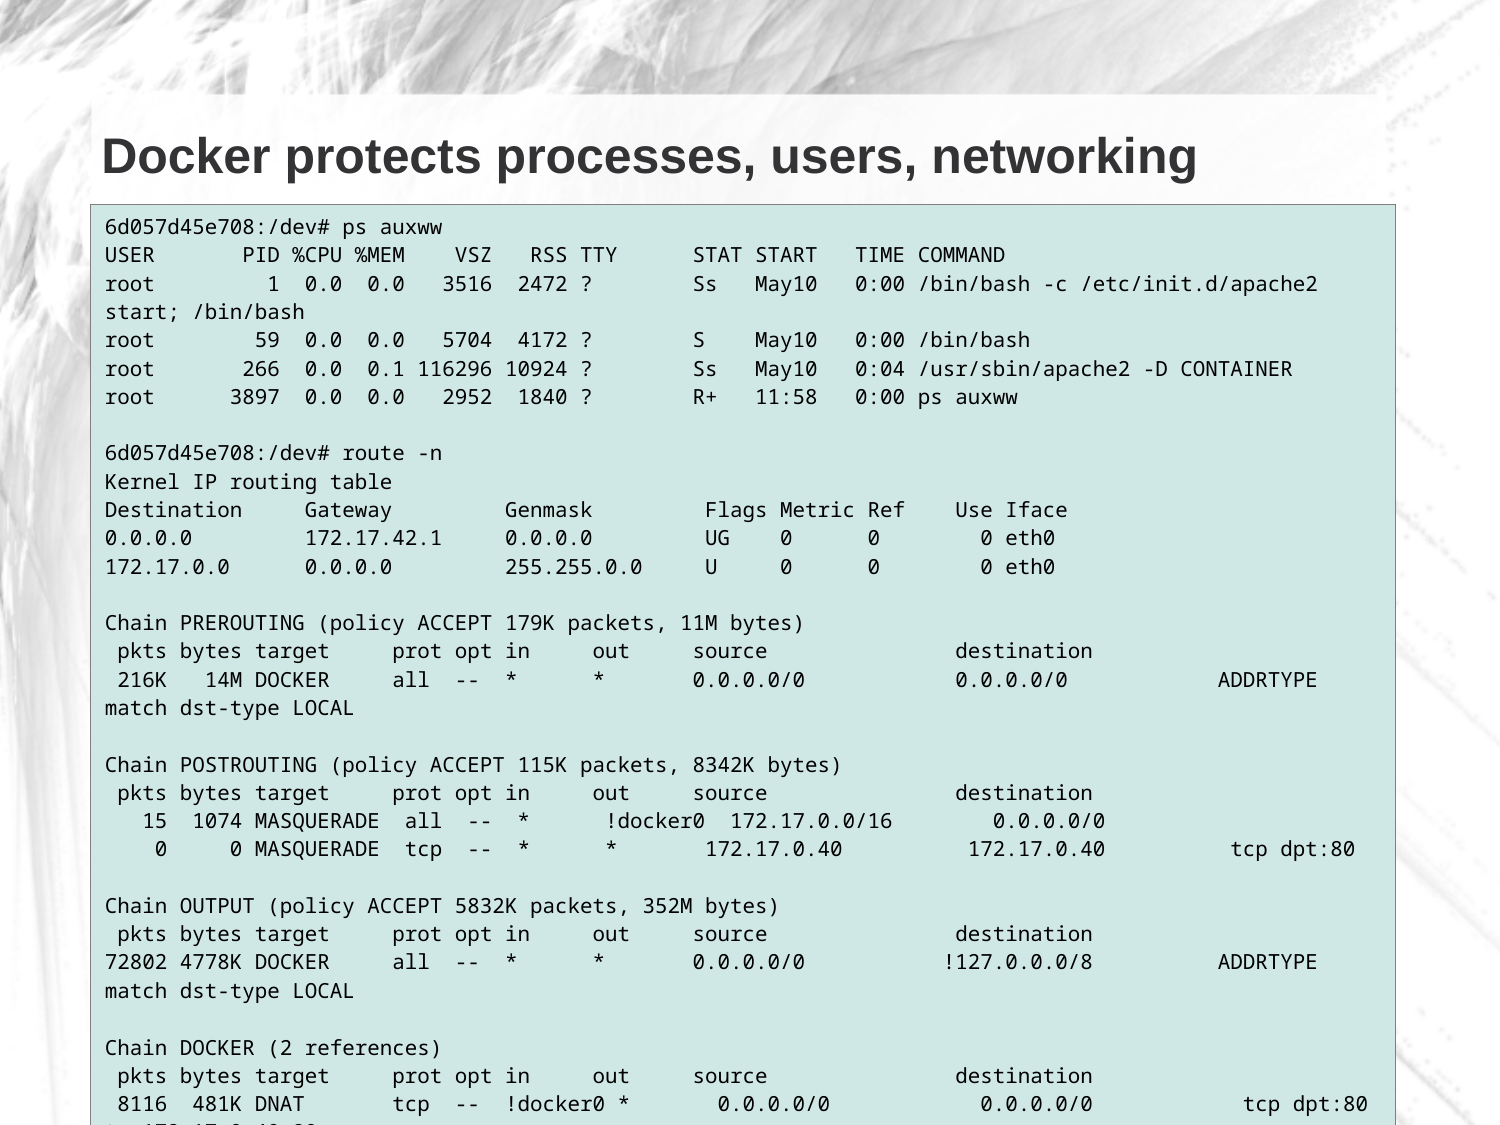

# Docker protects processes, users, networking
6d057d45e708:/dev# ps auxww
USER PID %CPU %MEM VSZ RSS TTY STAT START TIME COMMAND
root 1 0.0 0.0 3516 2472 ? Ss May10 0:00 /bin/bash -c /etc/init.d/apache2 start; /bin/bash
root 59 0.0 0.0 5704 4172 ? S May10 0:00 /bin/bash
root 266 0.0 0.1 116296 10924 ? Ss May10 0:04 /usr/sbin/apache2 -D CONTAINER
root 3897 0.0 0.0 2952 1840 ? R+ 11:58 0:00 ps auxww
6d057d45e708:/dev# route -n
Kernel IP routing table
Destination Gateway Genmask Flags Metric Ref Use Iface
0.0.0.0 172.17.42.1 0.0.0.0 UG 0 0 0 eth0
172.17.0.0 0.0.0.0 255.255.0.0 U 0 0 0 eth0
Chain PREROUTING (policy ACCEPT 179K packets, 11M bytes)
 pkts bytes target prot opt in out source destination
 216K 14M DOCKER all -- * * 0.0.0.0/0 0.0.0.0/0 ADDRTYPE match dst-type LOCAL
Chain POSTROUTING (policy ACCEPT 115K packets, 8342K bytes)
 pkts bytes target prot opt in out source destination
 15 1074 MASQUERADE all -- * !docker0 172.17.0.0/16 0.0.0.0/0
 0 0 MASQUERADE tcp -- * * 172.17.0.40 172.17.0.40 tcp dpt:80
Chain OUTPUT (policy ACCEPT 5832K packets, 352M bytes)
 pkts bytes target prot opt in out source destination
72802 4778K DOCKER all -- * * 0.0.0.0/0 !127.0.0.0/8 ADDRTYPE match dst-type LOCAL
Chain DOCKER (2 references)
 pkts bytes target prot opt in out source destination
 8116 481K DNAT tcp -- !docker0 * 0.0.0.0/0 0.0.0.0/0 tcp dpt:80 to:172.17.0.40:80